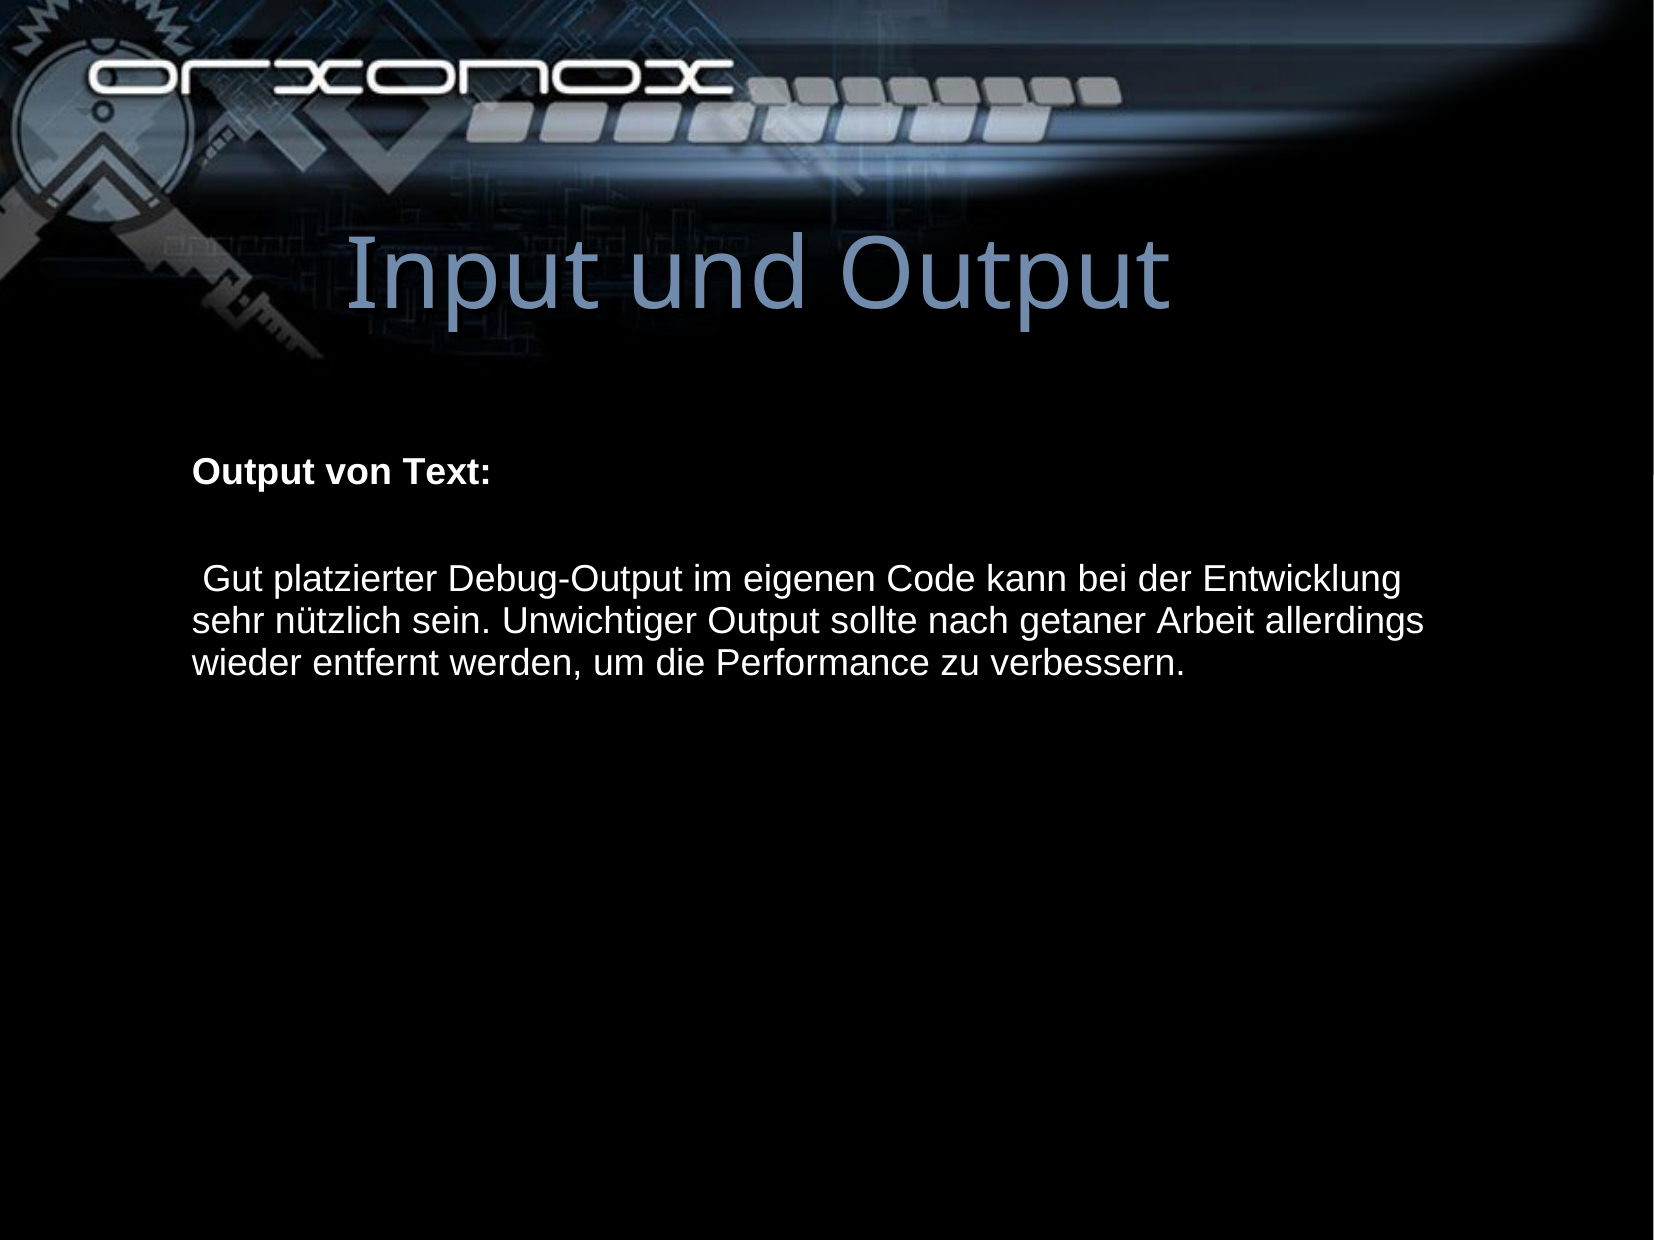

Input und Output
Output von Text:
 Gut platzierter Debug-Output im eigenen Code kann bei der Entwicklung sehr nützlich sein. Unwichtiger Output sollte nach getaner Arbeit allerdings wieder entfernt werden, um die Performance zu verbessern.